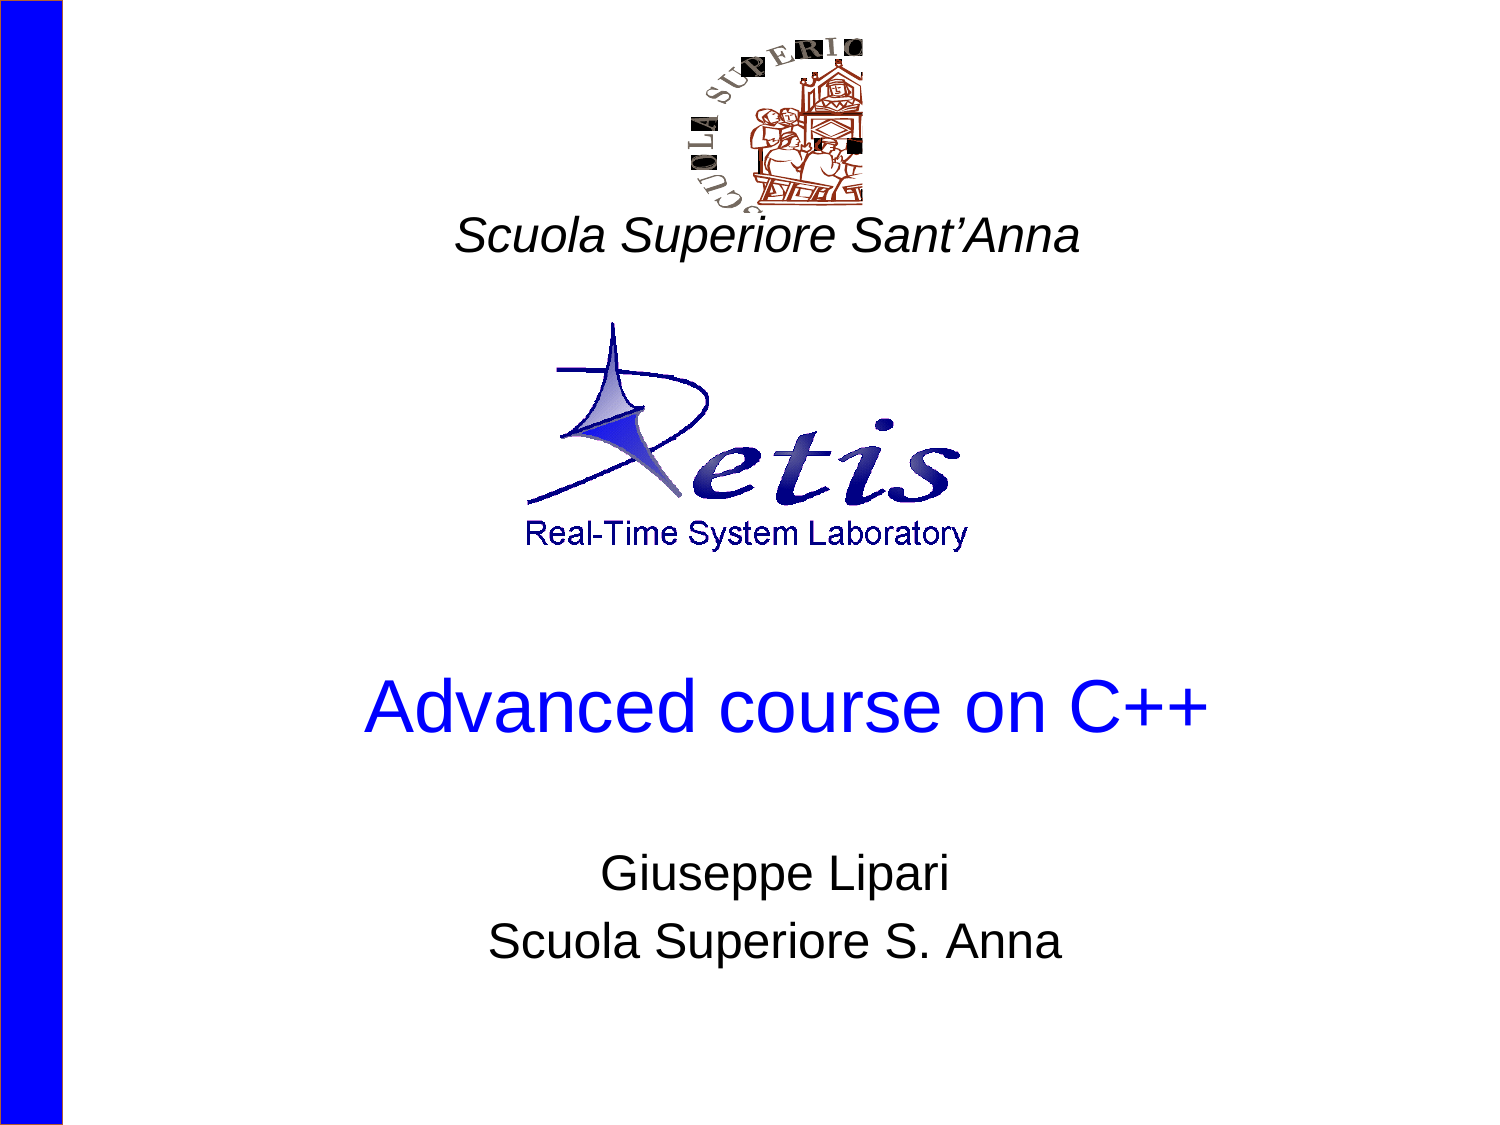

# Advanced course on C++
Giuseppe Lipari
Scuola Superiore S. Anna